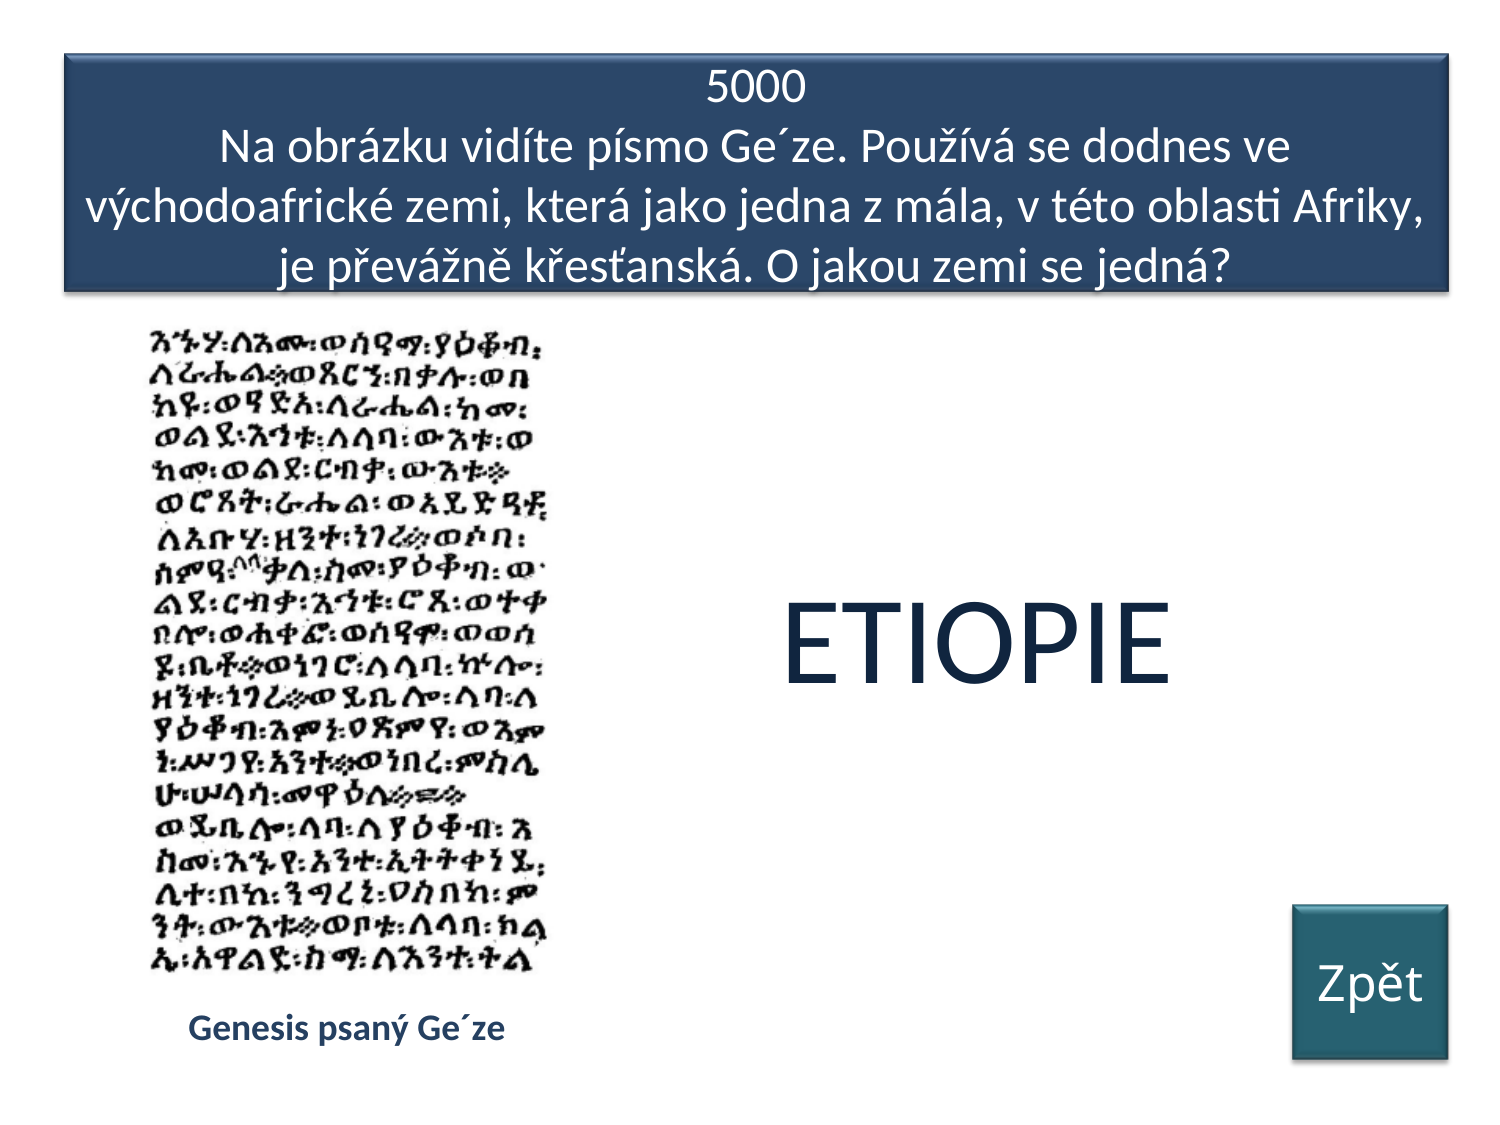

5000
Na obrázku vidíte písmo Ge´ze. Používá se dodnes ve východoafrické zemi, která jako jedna z mála, v této oblasti Afriky, je převážně křesťanská. O jakou zemi se jedná?
ETIOPIE
Zpět
Genesis psaný Ge´ze